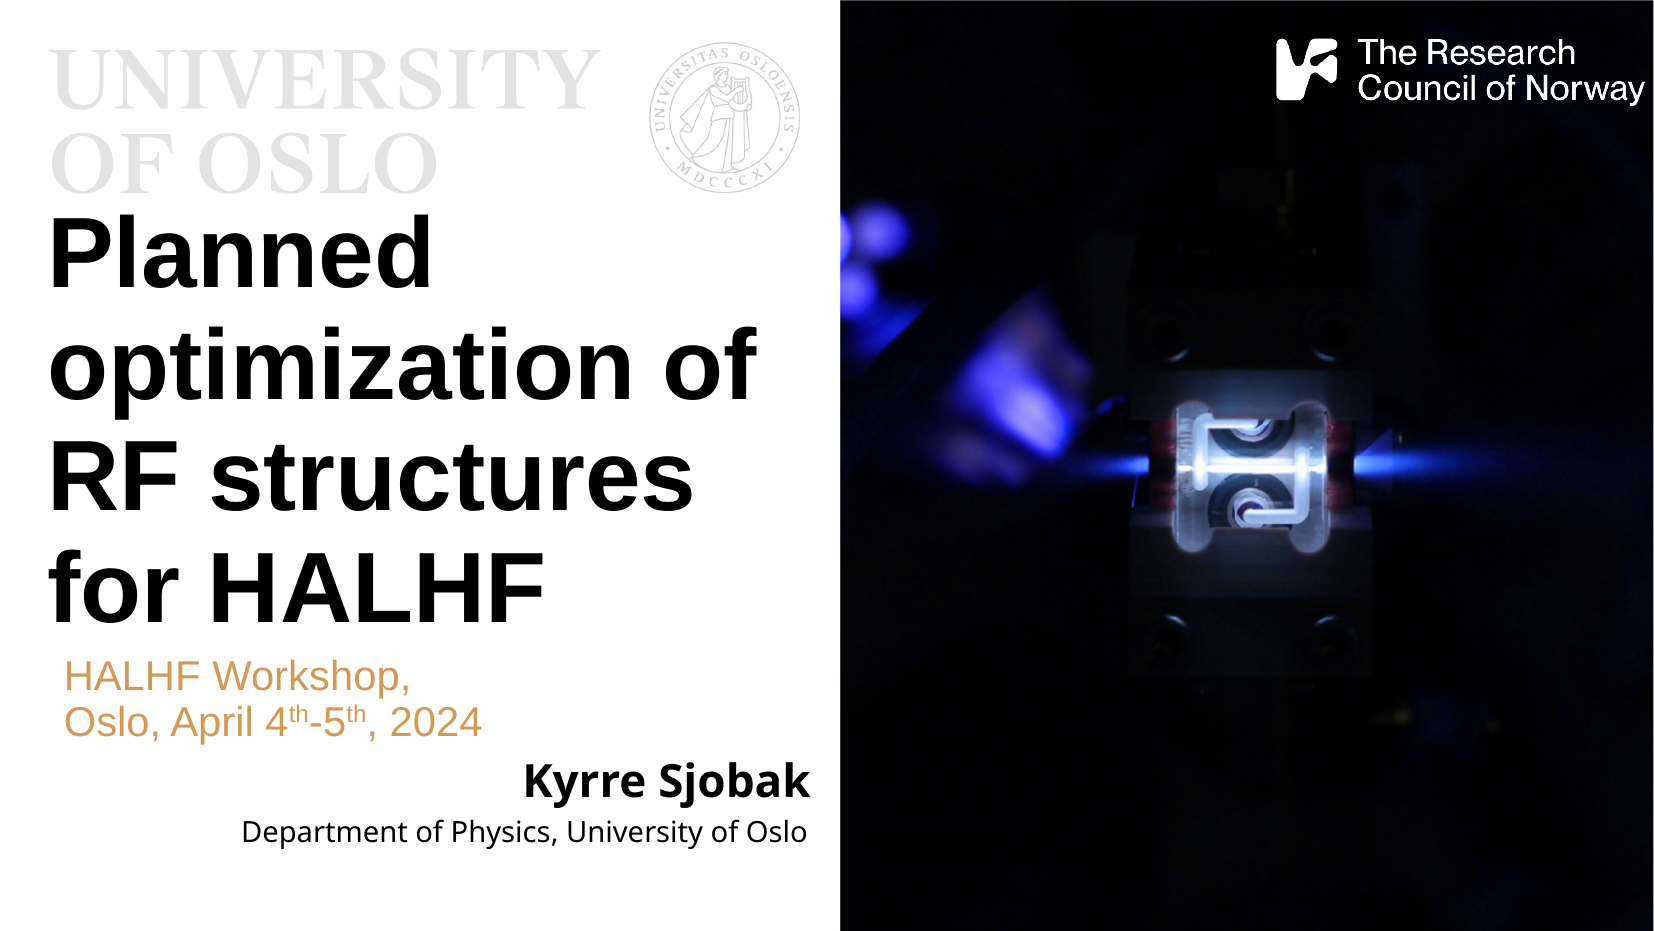

# Planned optimization of RF structures for HALHF
HALHF Workshop,
Oslo, April 4th-5th, 2024
Kyrre Sjobak
Department of Physics, University of Oslo